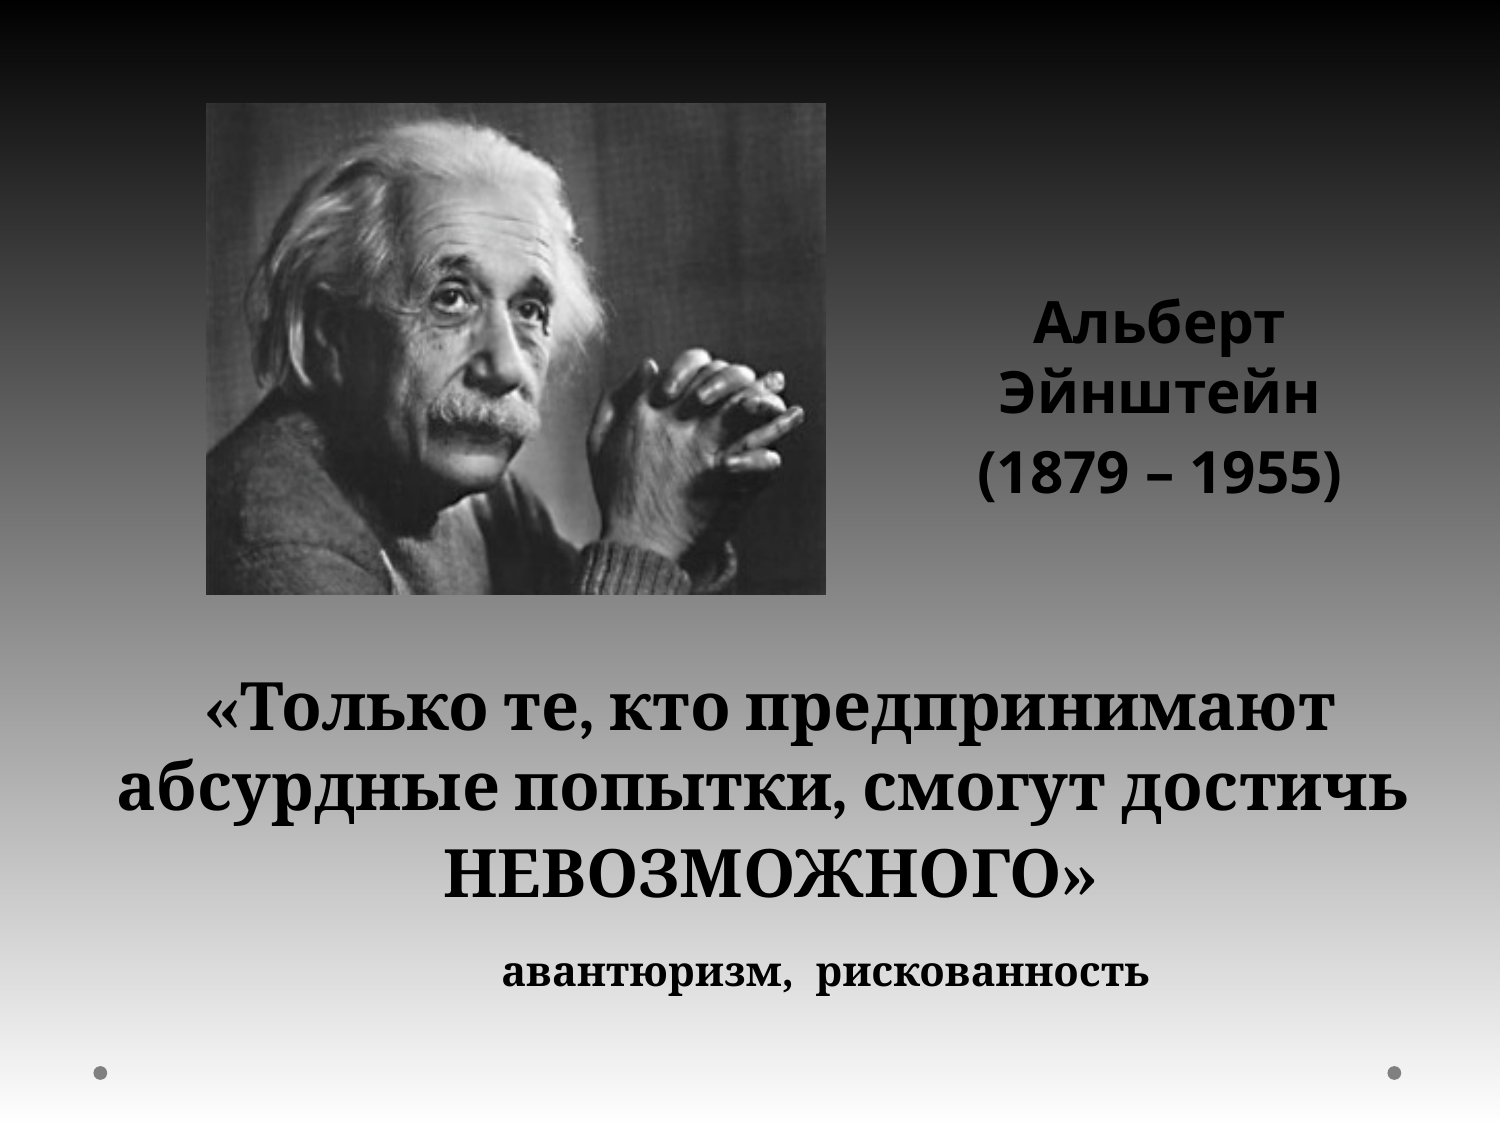

Альберт Эйнштейн
(1879 – 1955)
«Только те, кто предпринимают абсурдные попытки, смогут достичь
НЕВОЗМОЖНОГО»
авантюризм, рискованность